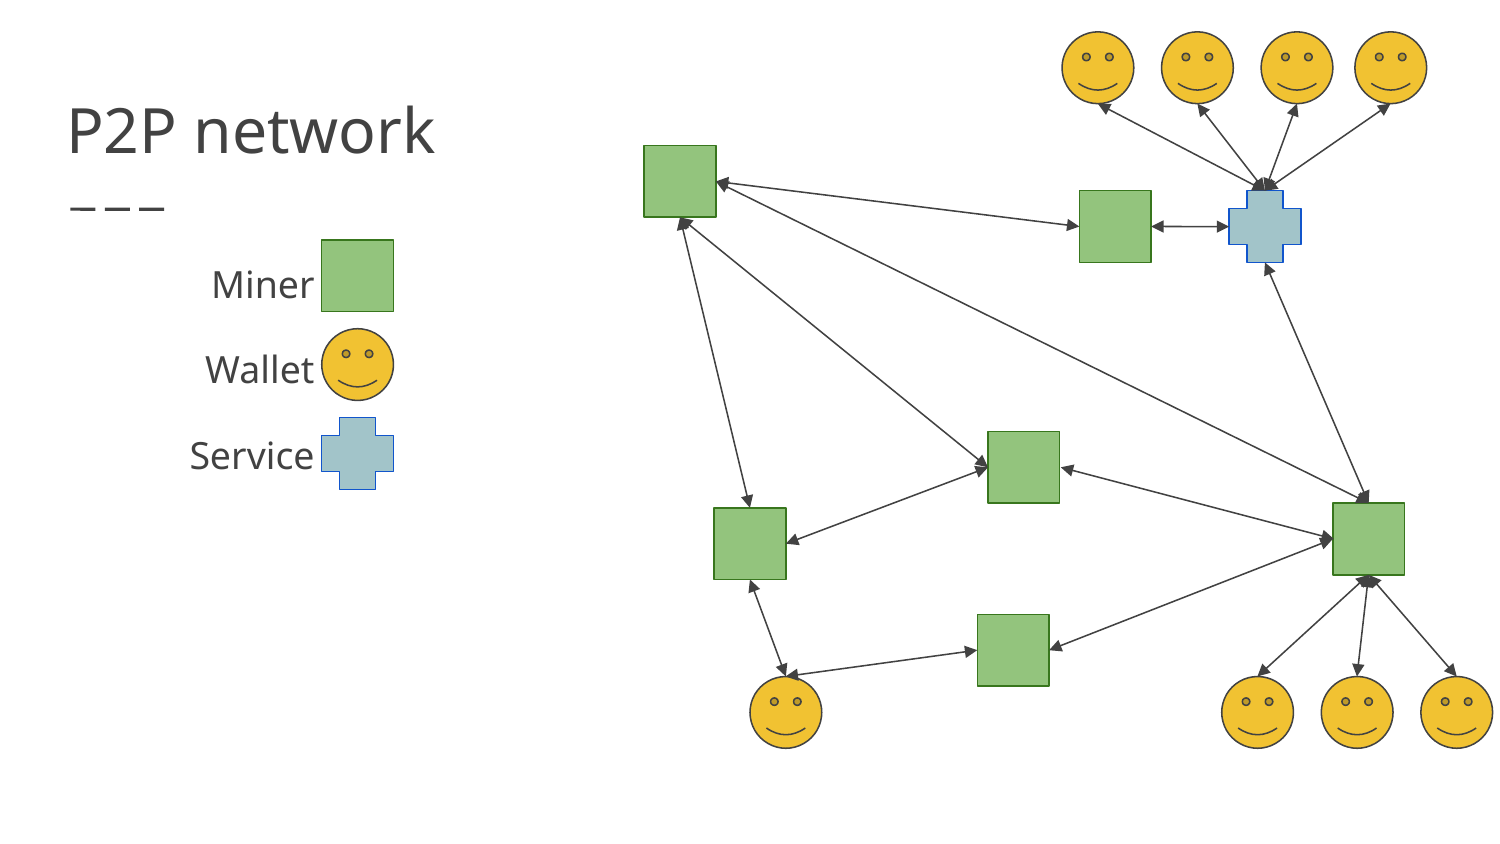

# P2P network
Miner - .
Wallet - .
Service - .